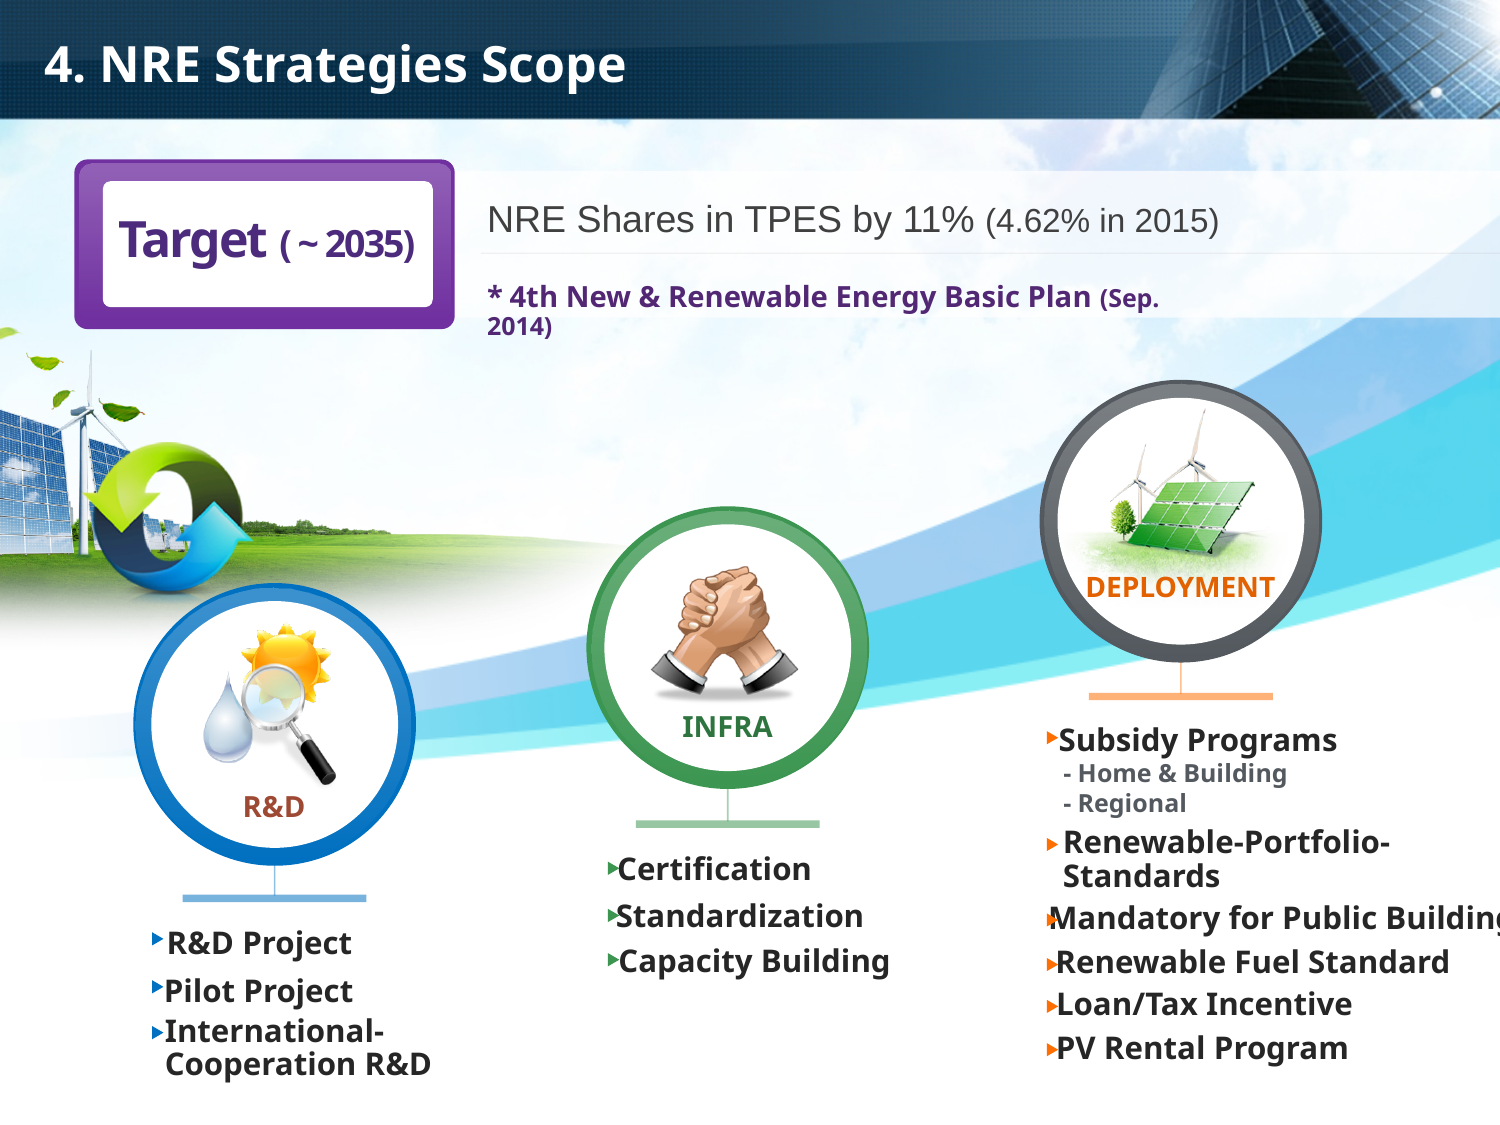

4. NRE Strategies Scope
NRE Shares in TPES by 11% (4.62% in 2015)
Target ( ~ 2035)
* 4th New & Renewable Energy Basic Plan (Sep. 2014)
DEPLOYMENT
INFRA
Subsidy Programs
- Home & Building
- Regional
R&D
Renewable-Portfolio-
Standards
Certification
Standardization
Mandatory for Public Building
R&D Project
Capacity Building
Renewable Fuel Standard
Pilot Project
Loan/Tax Incentive
International-
Cooperation R&D
PV Rental Program